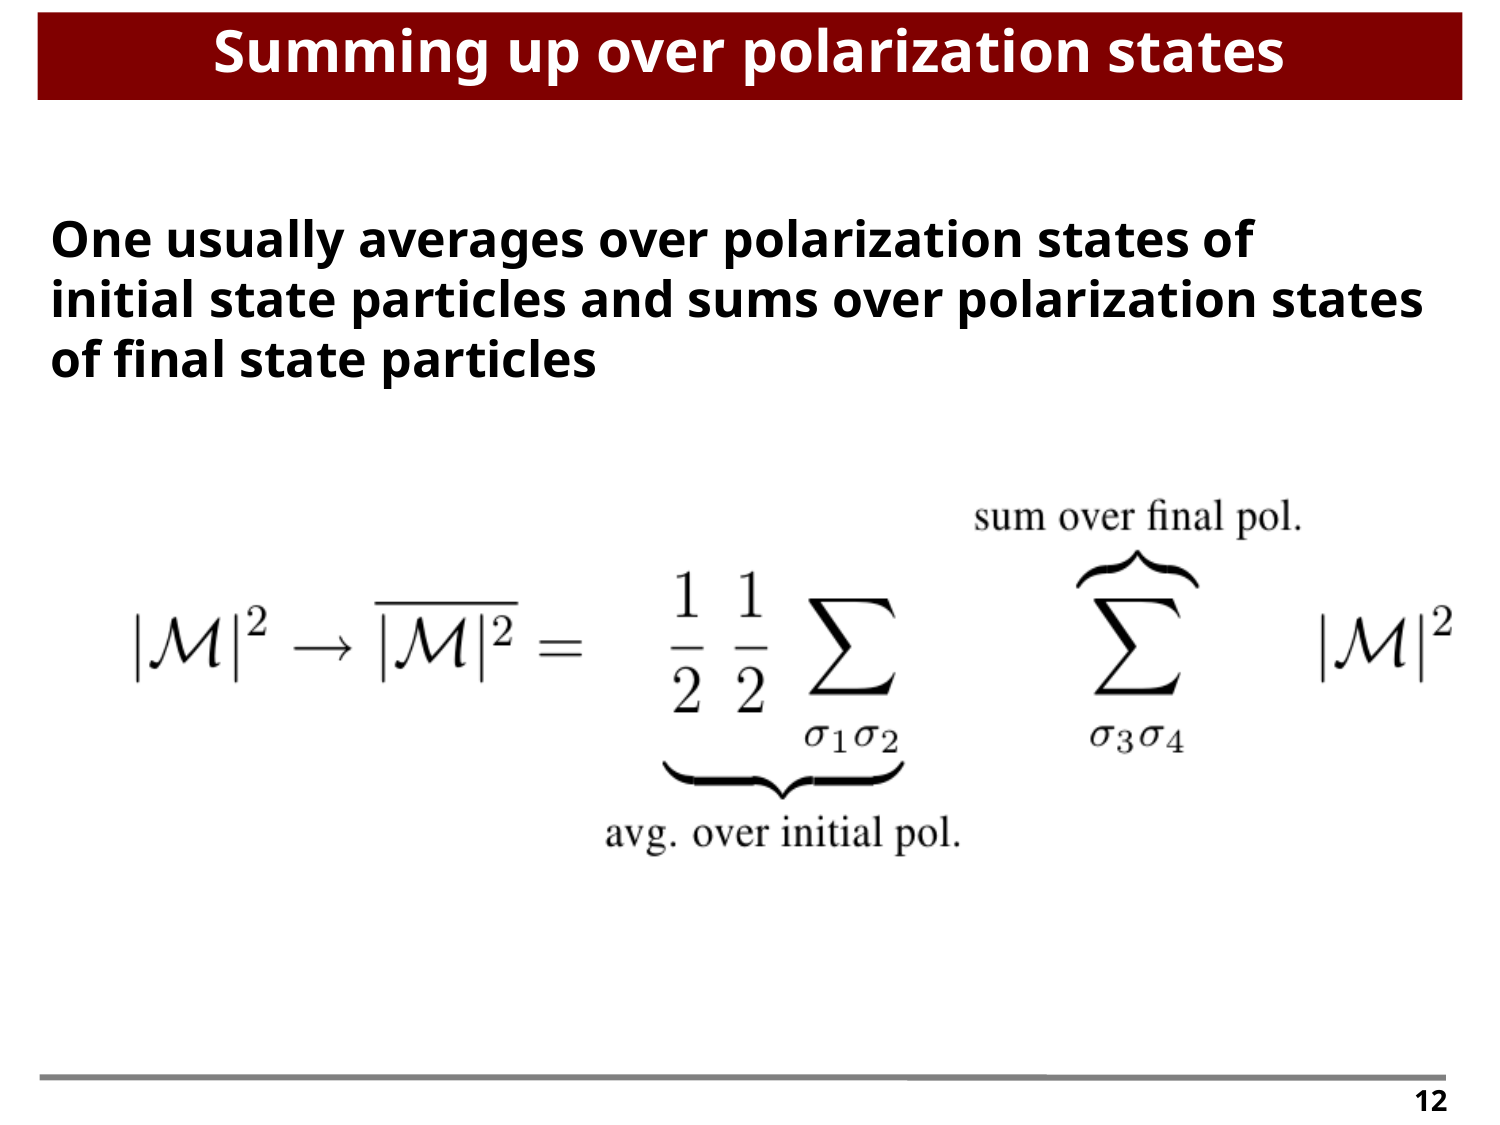

# Summing up over polarization states
One usually averages over polarization states of
initial state particles and sums over polarization states of final state particles